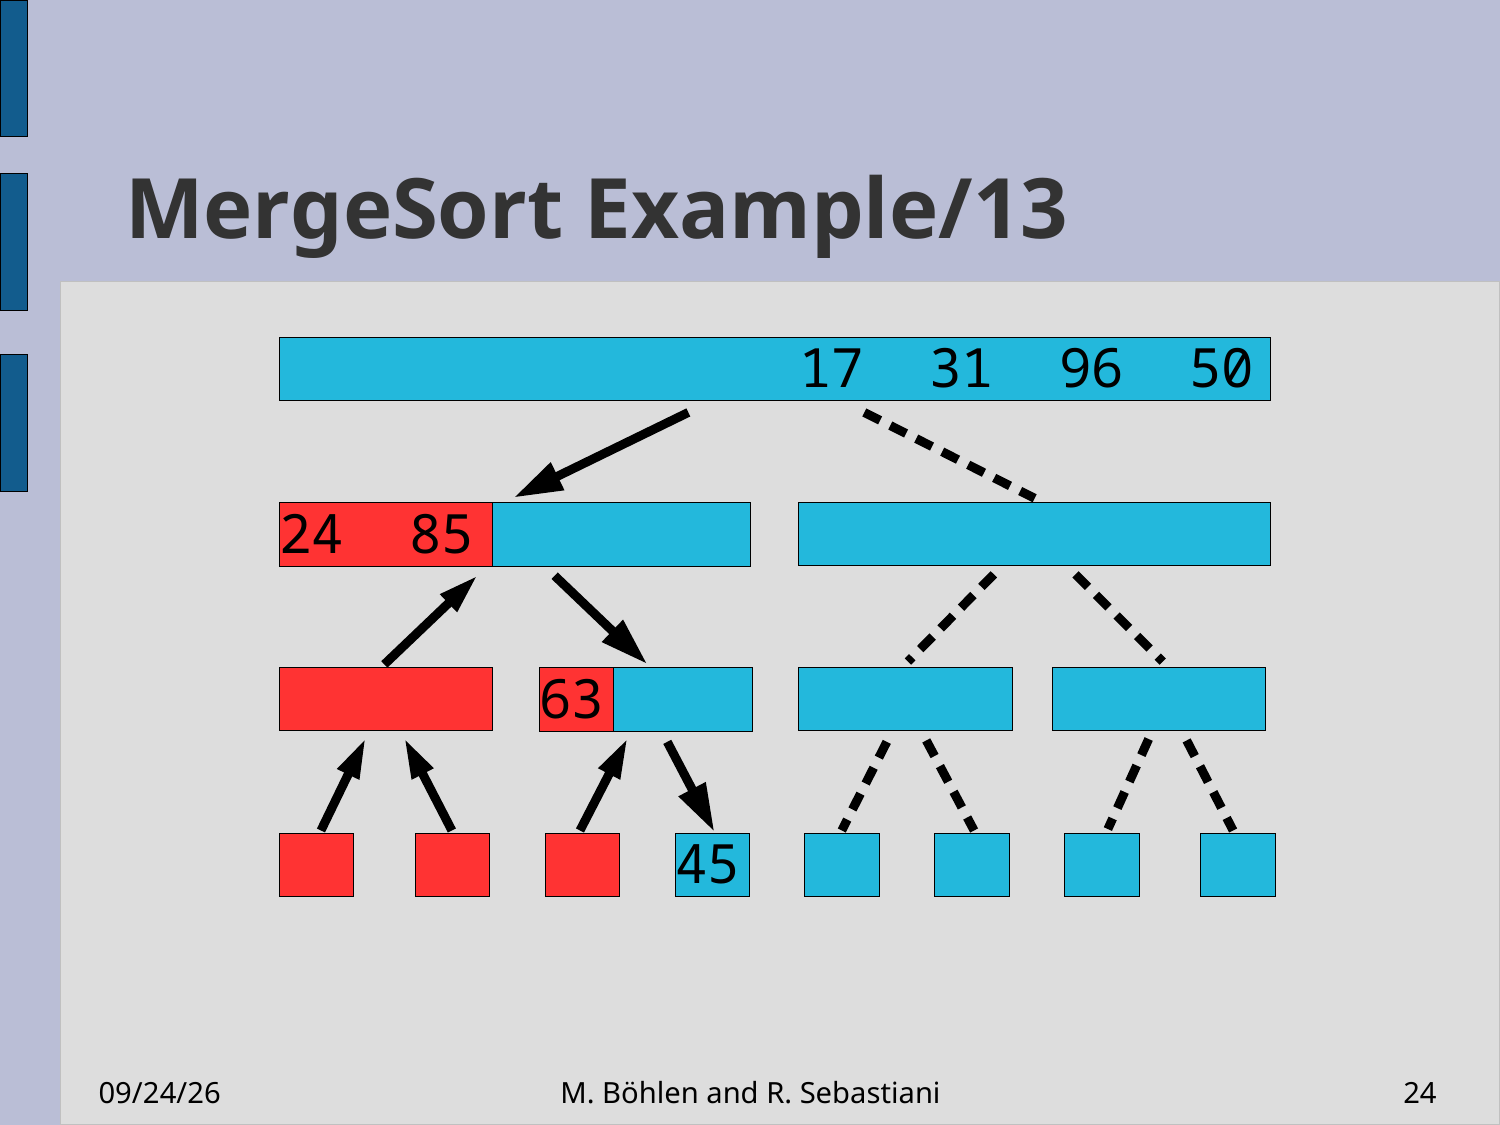

# MergeSort Example/13
 17 31 96 50
24 85
24 85
63
63
45
M. Böhlen and R. Sebastiani
24